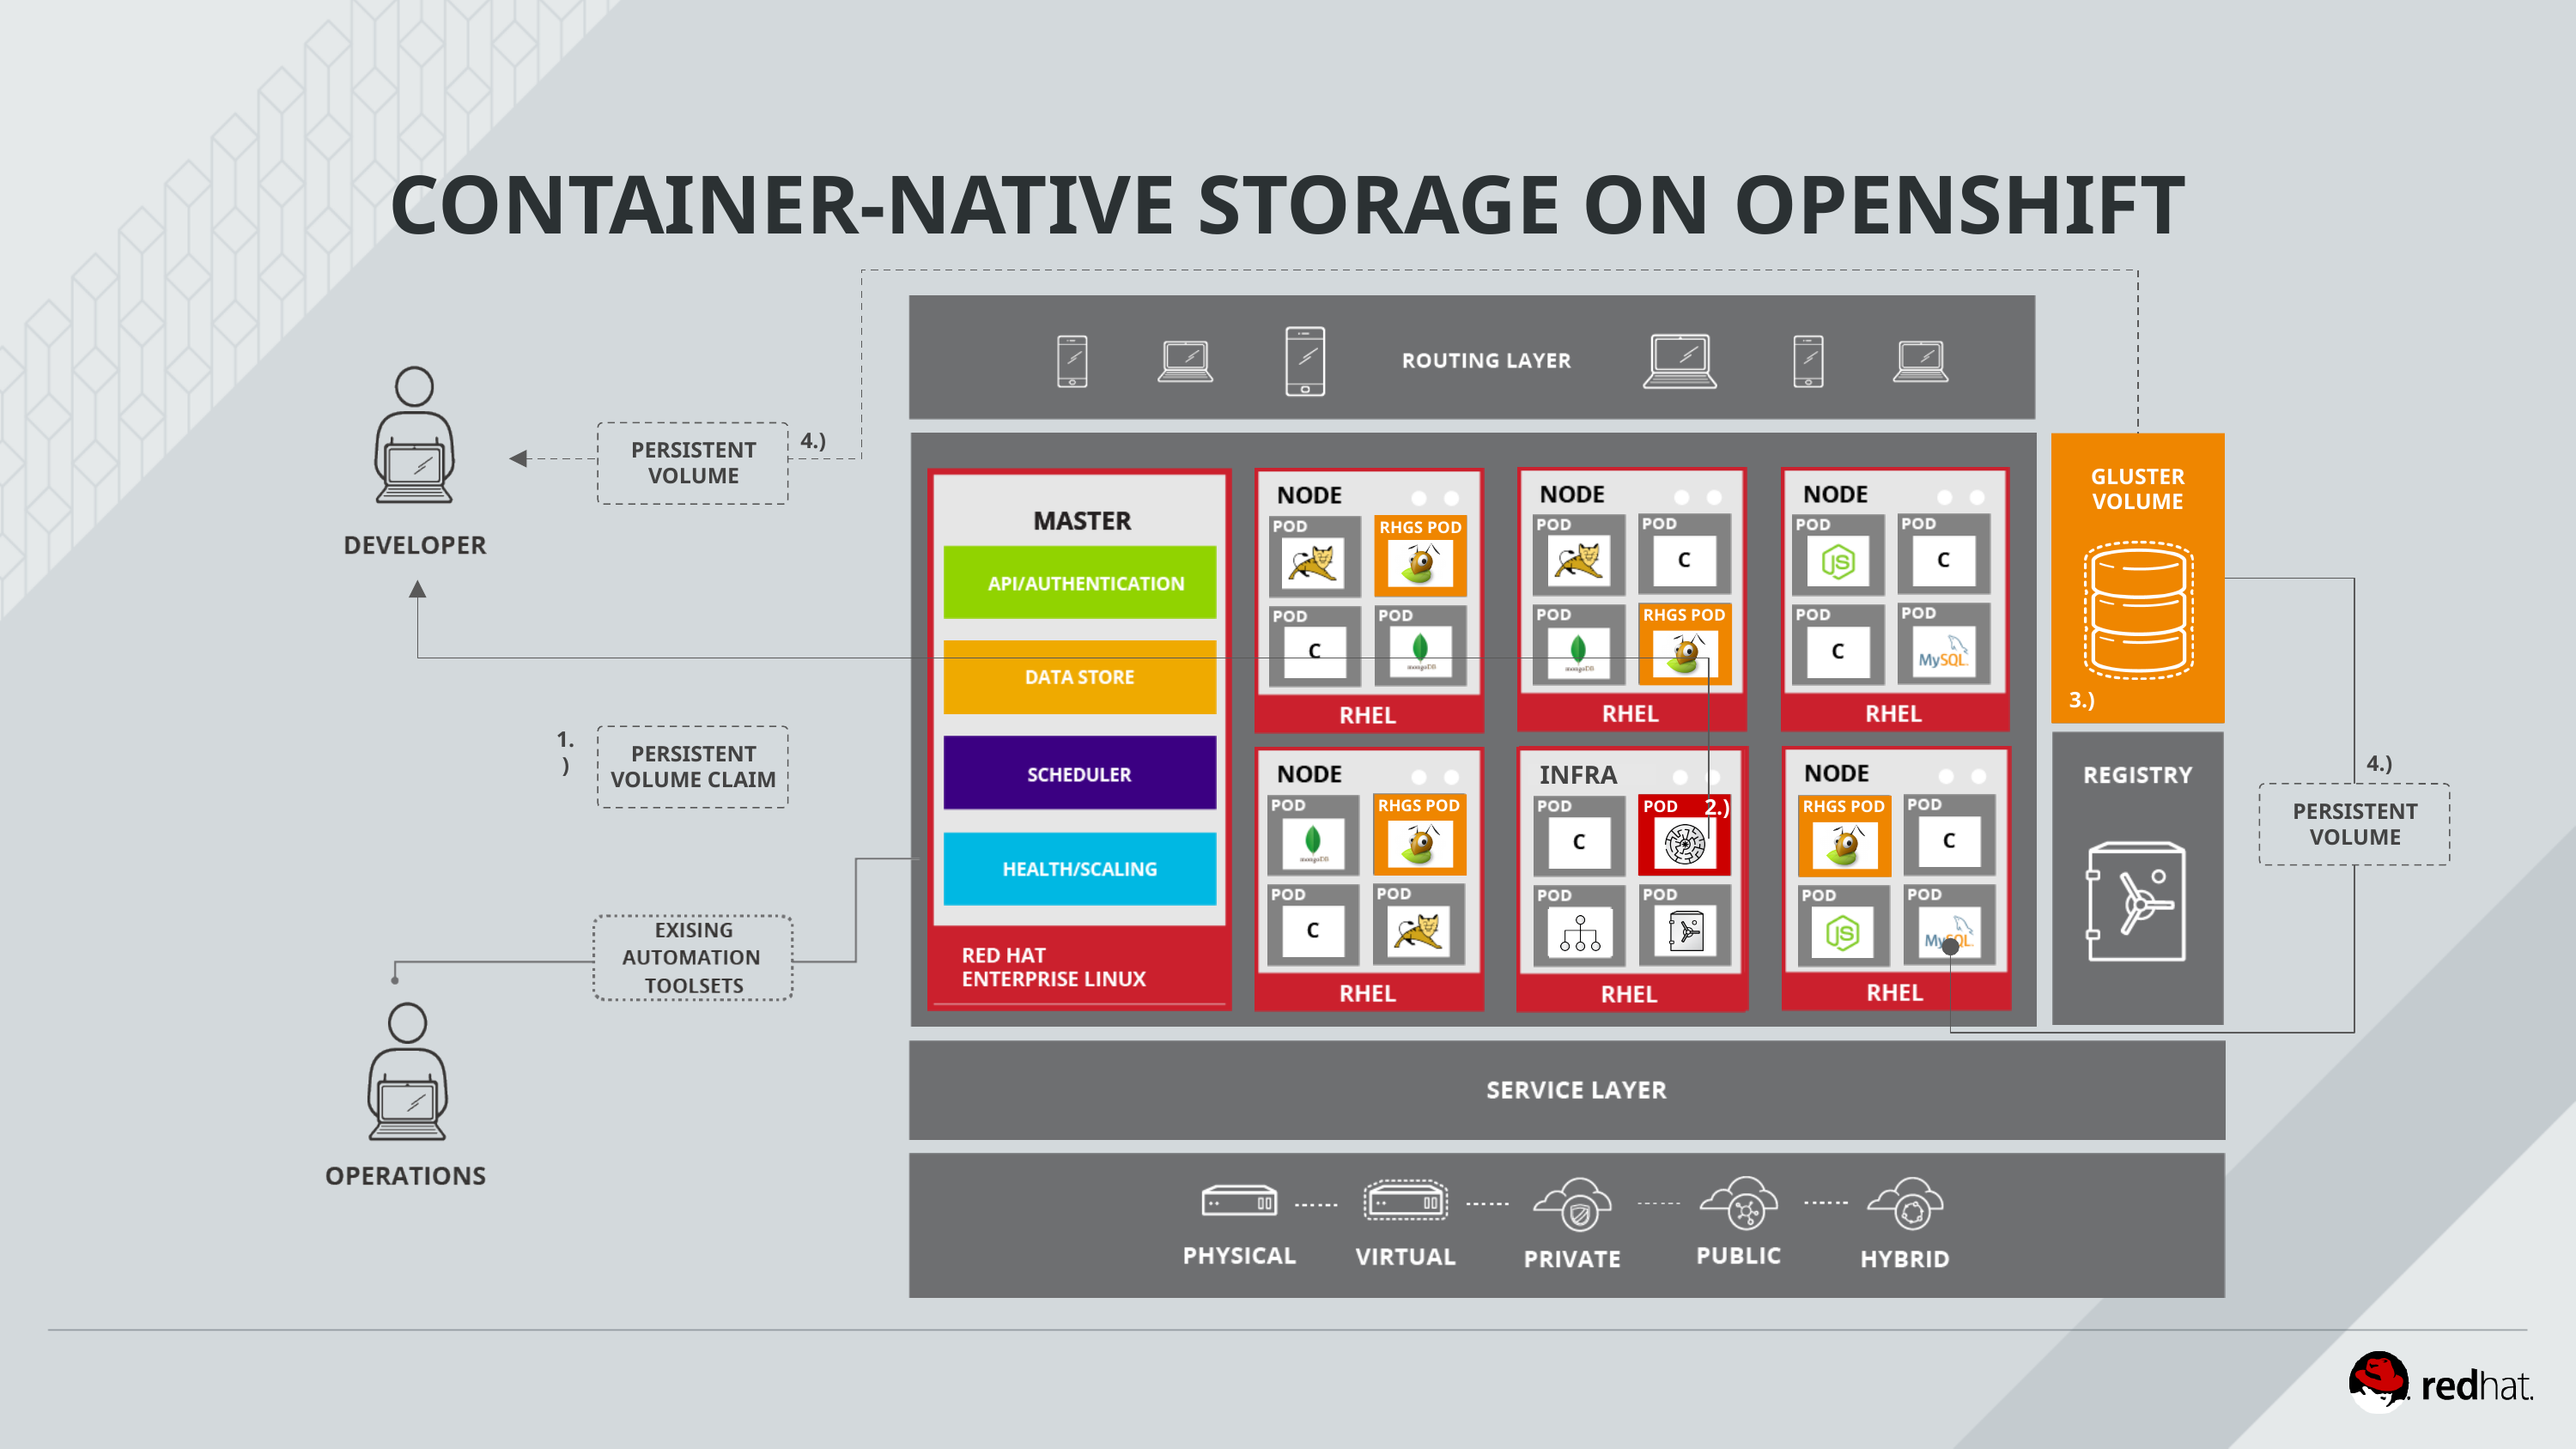

CONTAINER-NATIVE STORAGE ON OPENSHIFT
4.)
PERSISTENT VOLUME
GLUSTER VOLUME
RHGS POD
RHGS POD
3.)
1.)
PERSISTENT VOLUME CLAIM
4.)
INFRA
INFRA
2.)
RHGS POD
POD
POD
RHGS POD
PERSISTENT VOLUME